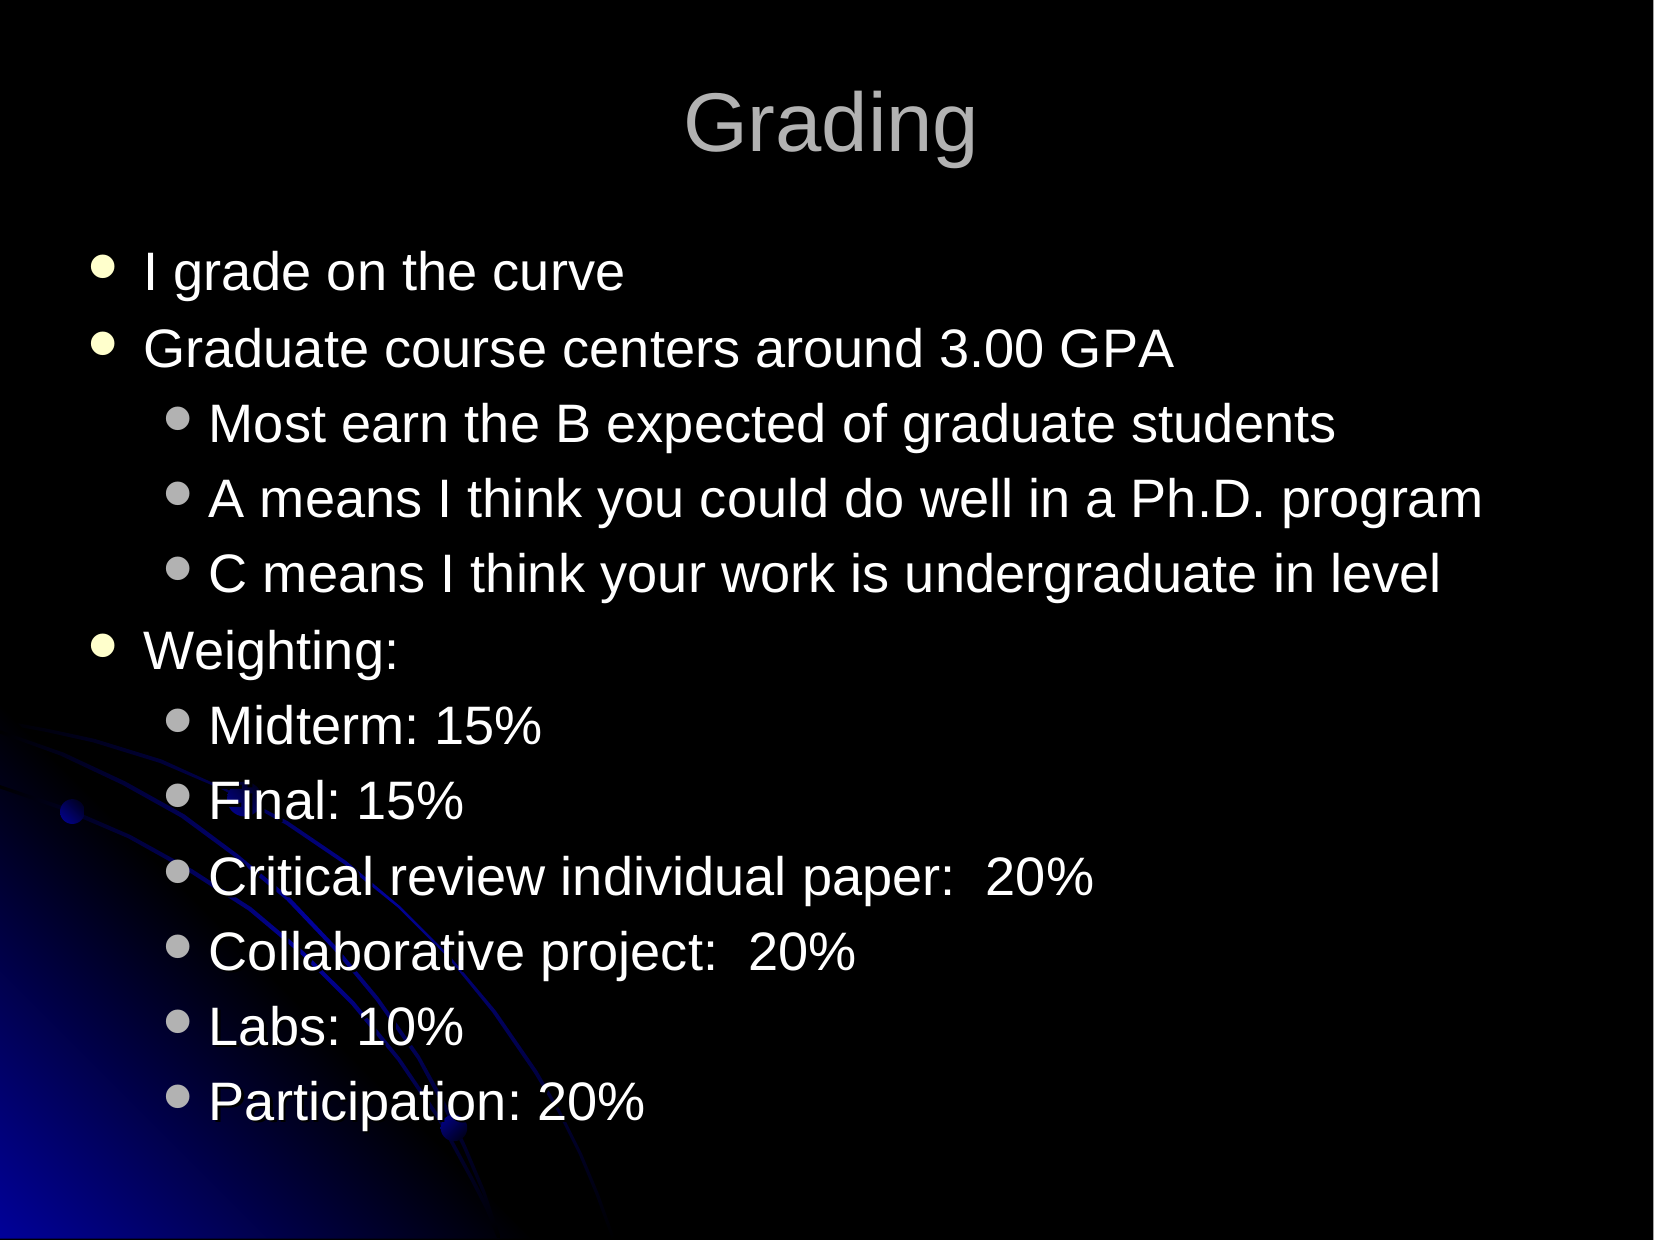

# Grading
I grade on the curve
Graduate course centers around 3.00 GPA
Most earn the B expected of graduate students
A means I think you could do well in a Ph.D. program
C means I think your work is undergraduate in level
Weighting:
Midterm: 15%
Final: 15%
Critical review individual paper: 20%
Collaborative project: 20%
Labs: 10%
Participation: 20%